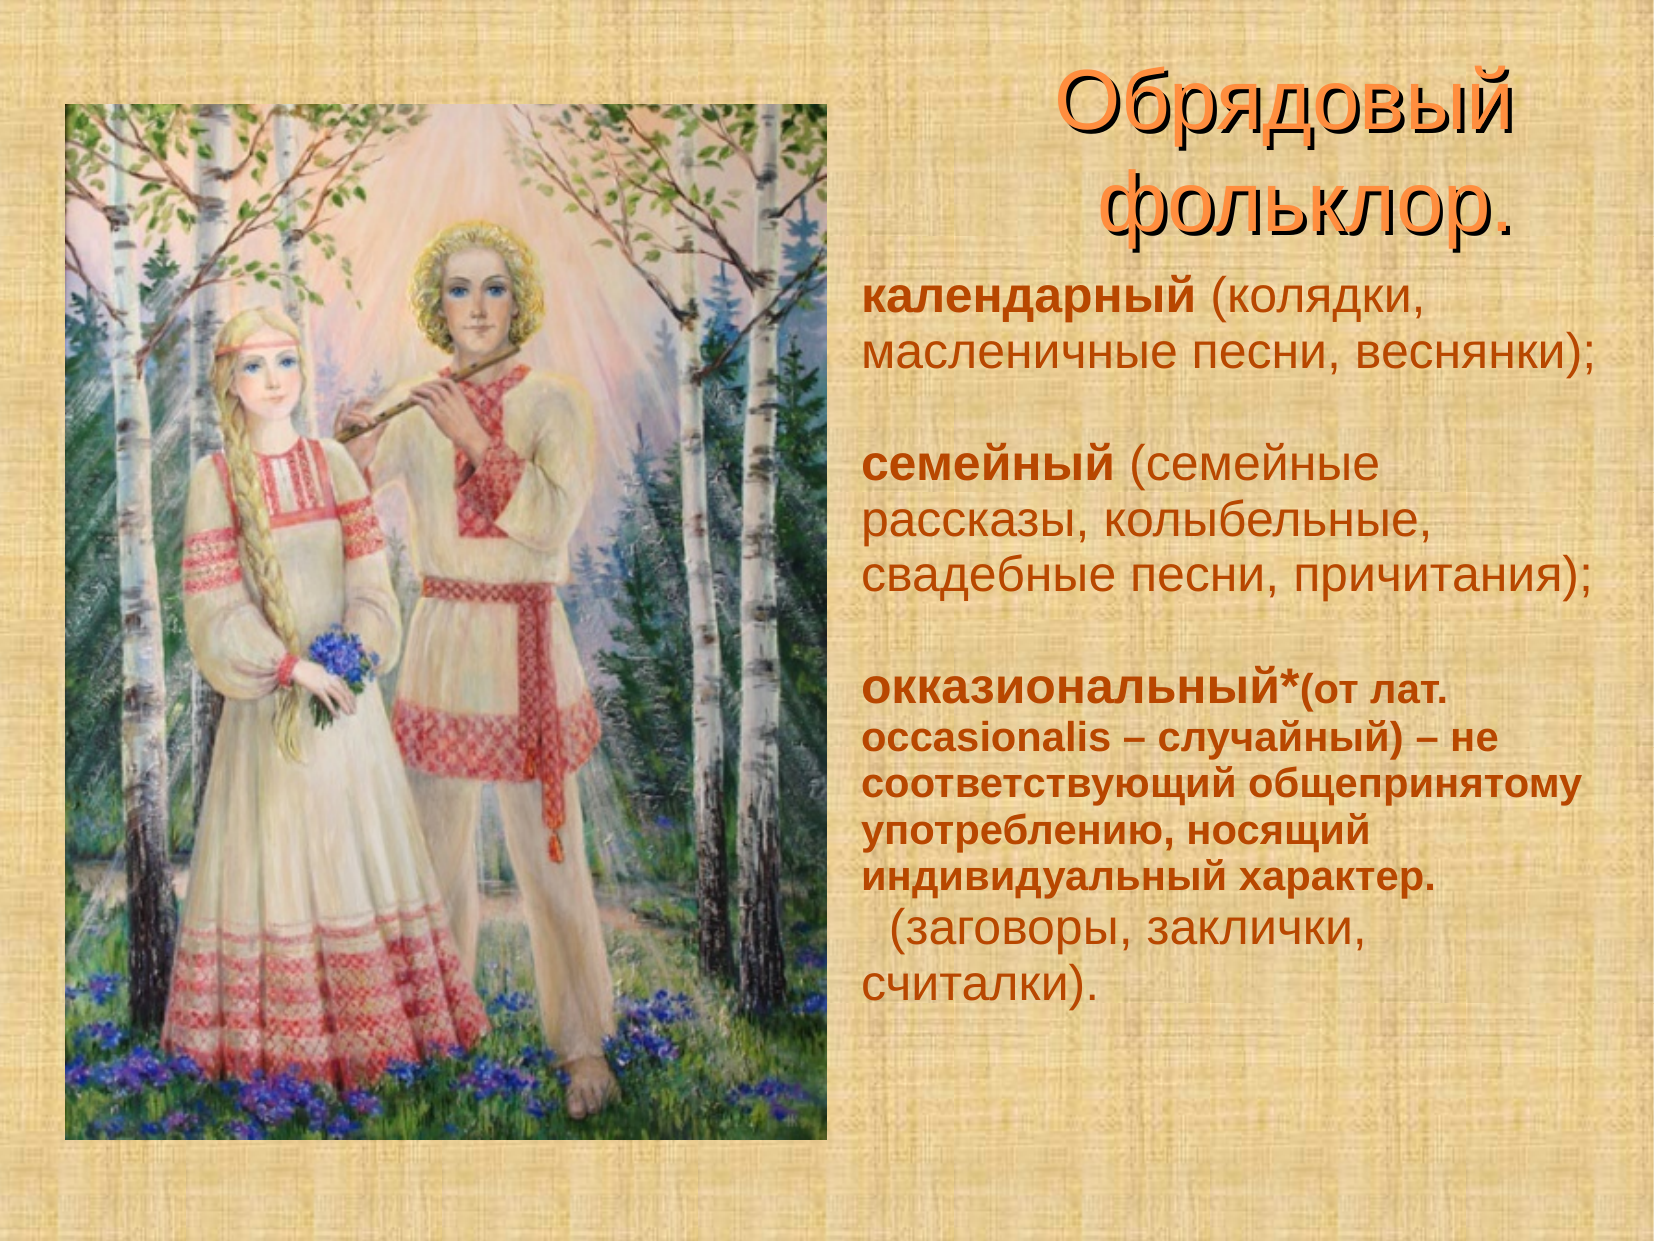

Обрядовый фольклор.
календарный (колядки, масленичные песни, веснянки);
семейный (семейные рассказы, колыбельные, свадебные песни, причитания);
окказиональный*(от лат. occasionalis – случайный) – не соответствующий общепринятому употреблению, носящий индивидуальный характер.
 (заговоры, заклички, считалки).